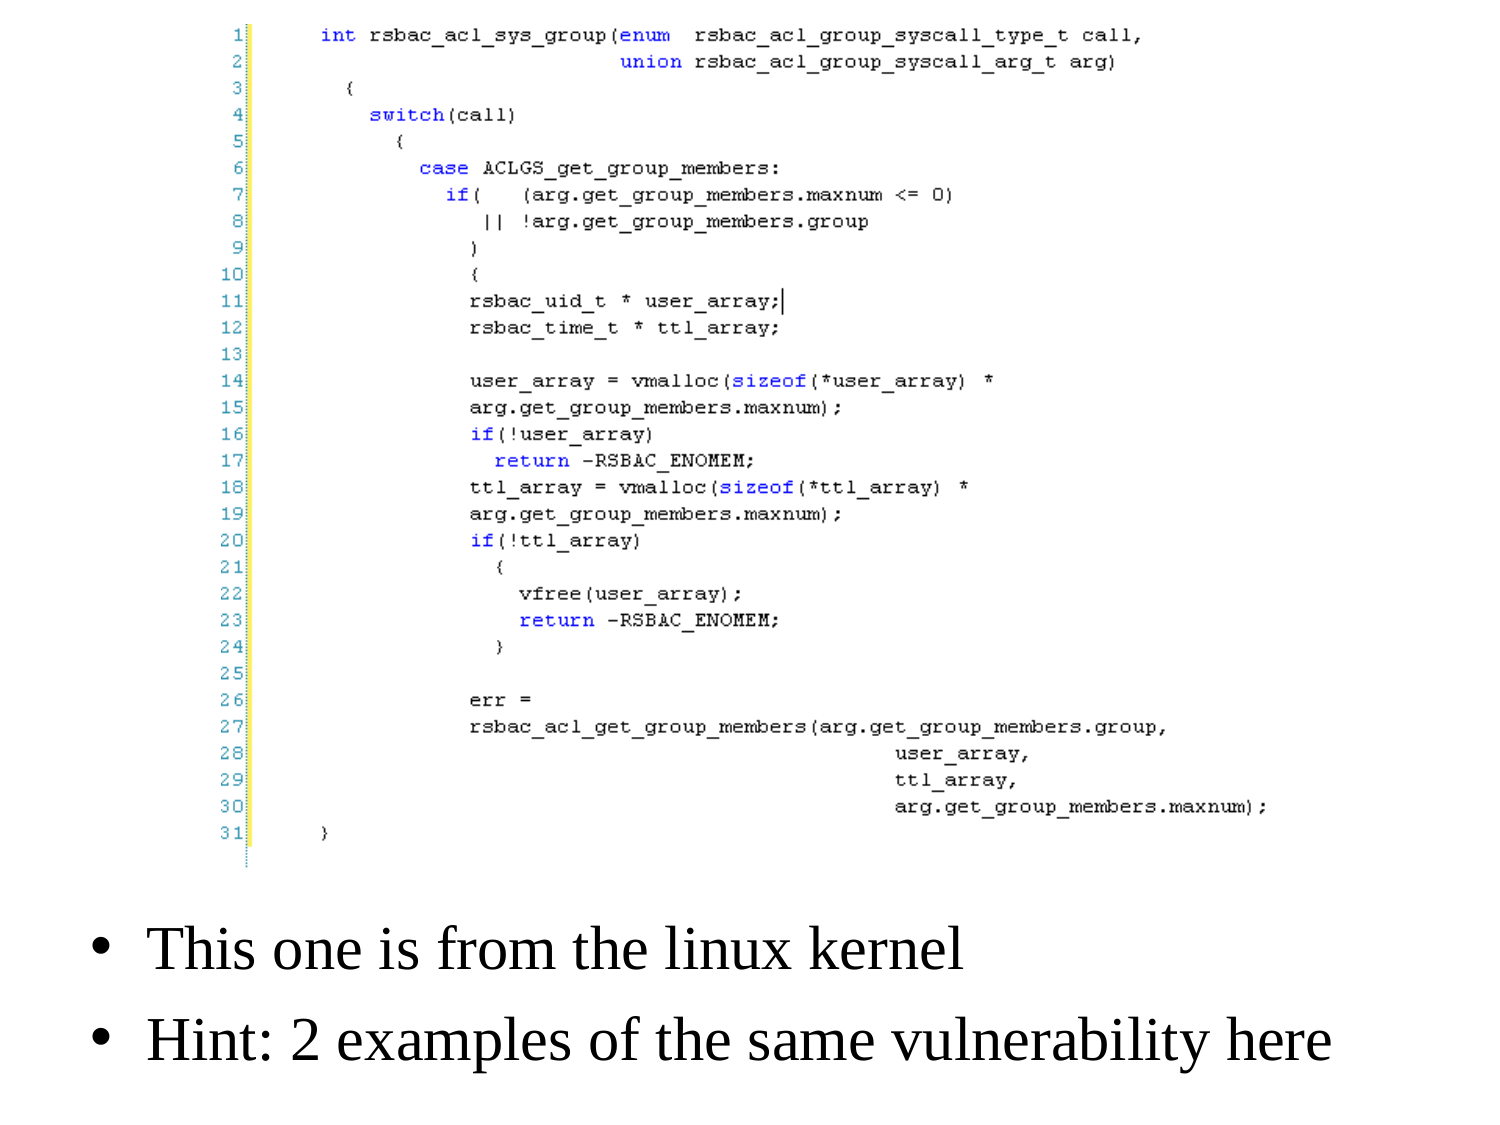

# This one is from the linux kernel
Hint: 2 examples of the same vulnerability here